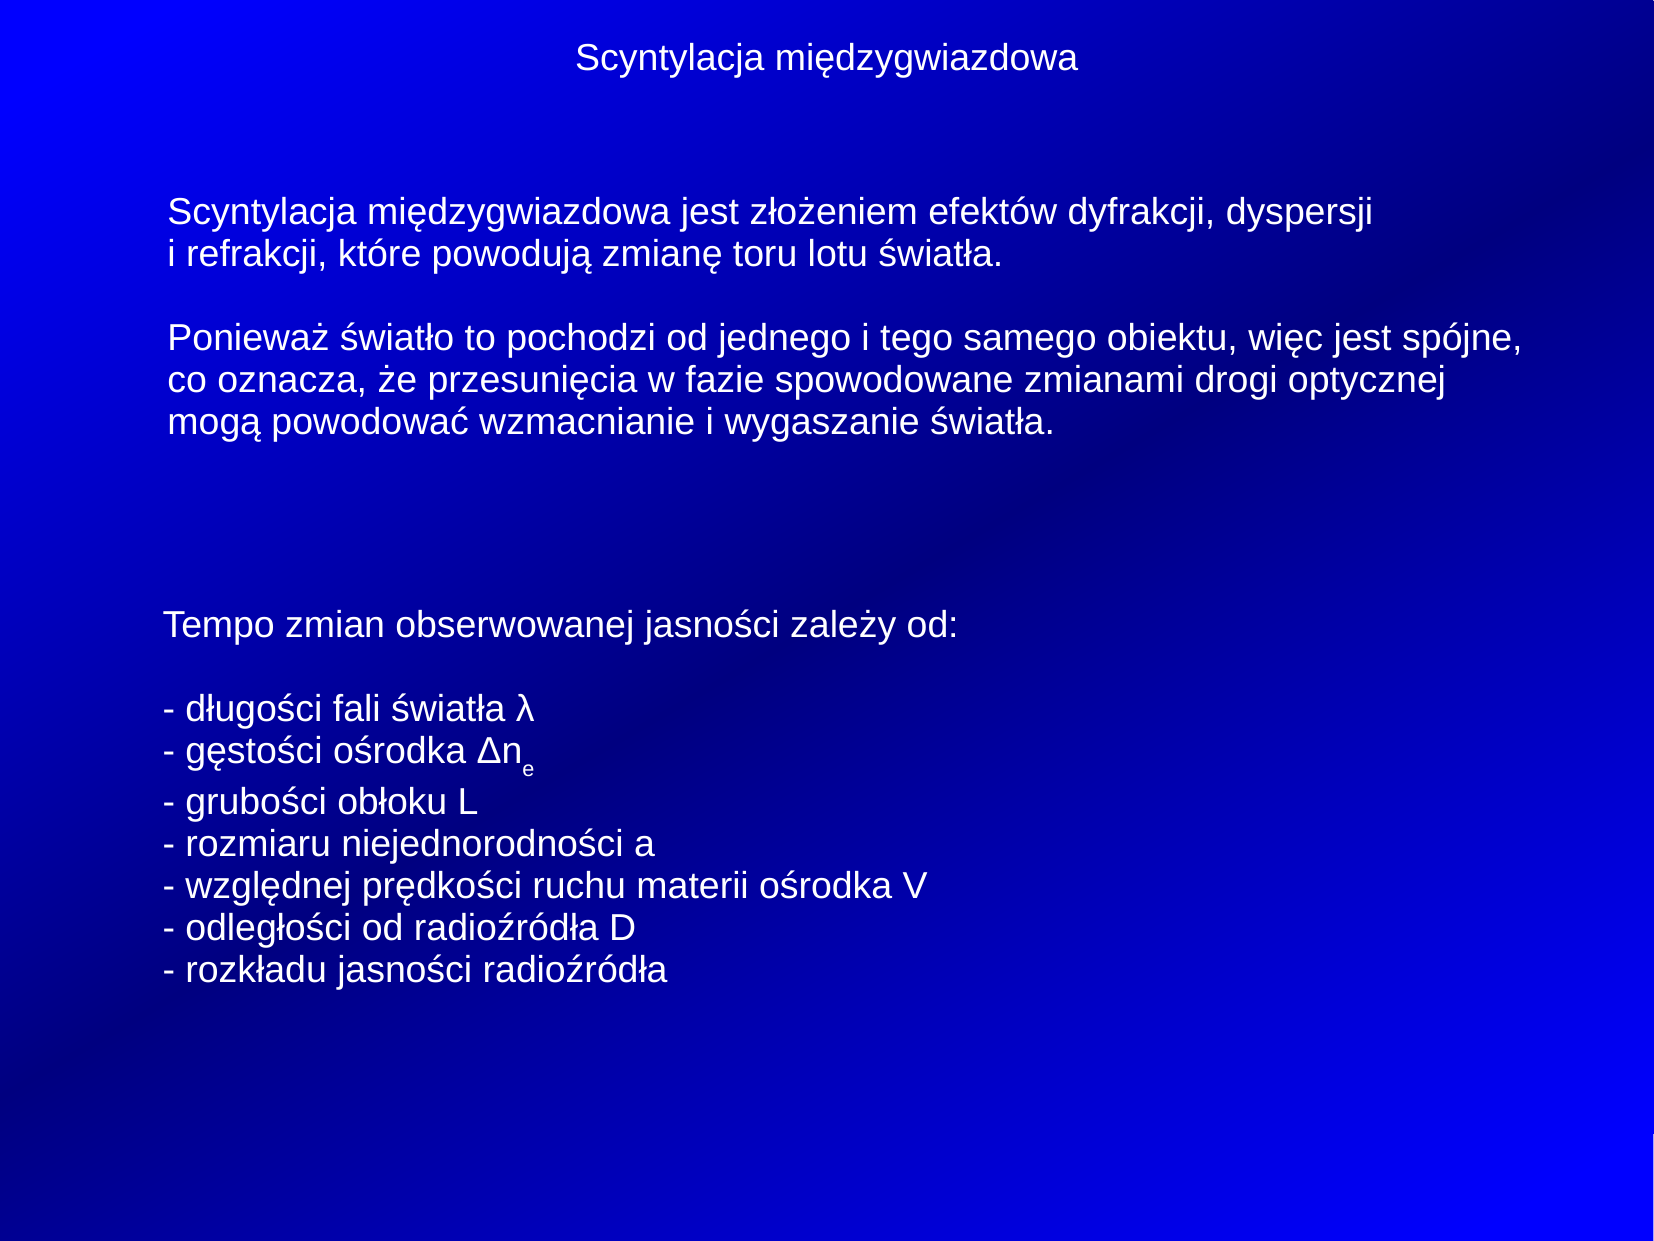

Scyntylacja międzygwiazdowa
Scyntylacja międzygwiazdowa jest złożeniem efektów dyfrakcji, dyspersji
i refrakcji, które powodują zmianę toru lotu światła.
Ponieważ światło to pochodzi od jednego i tego samego obiektu, więc jest spójne,
co oznacza, że przesunięcia w fazie spowodowane zmianami drogi optycznej
mogą powodować wzmacnianie i wygaszanie światła.
Tempo zmian obserwowanej jasności zależy od:
- długości fali światła λ
- gęstości ośrodka Δne
- grubości obłoku L
- rozmiaru niejednorodności a
- względnej prędkości ruchu materii ośrodka V
- odległości od radioźródła D
- rozkładu jasności radioźródła